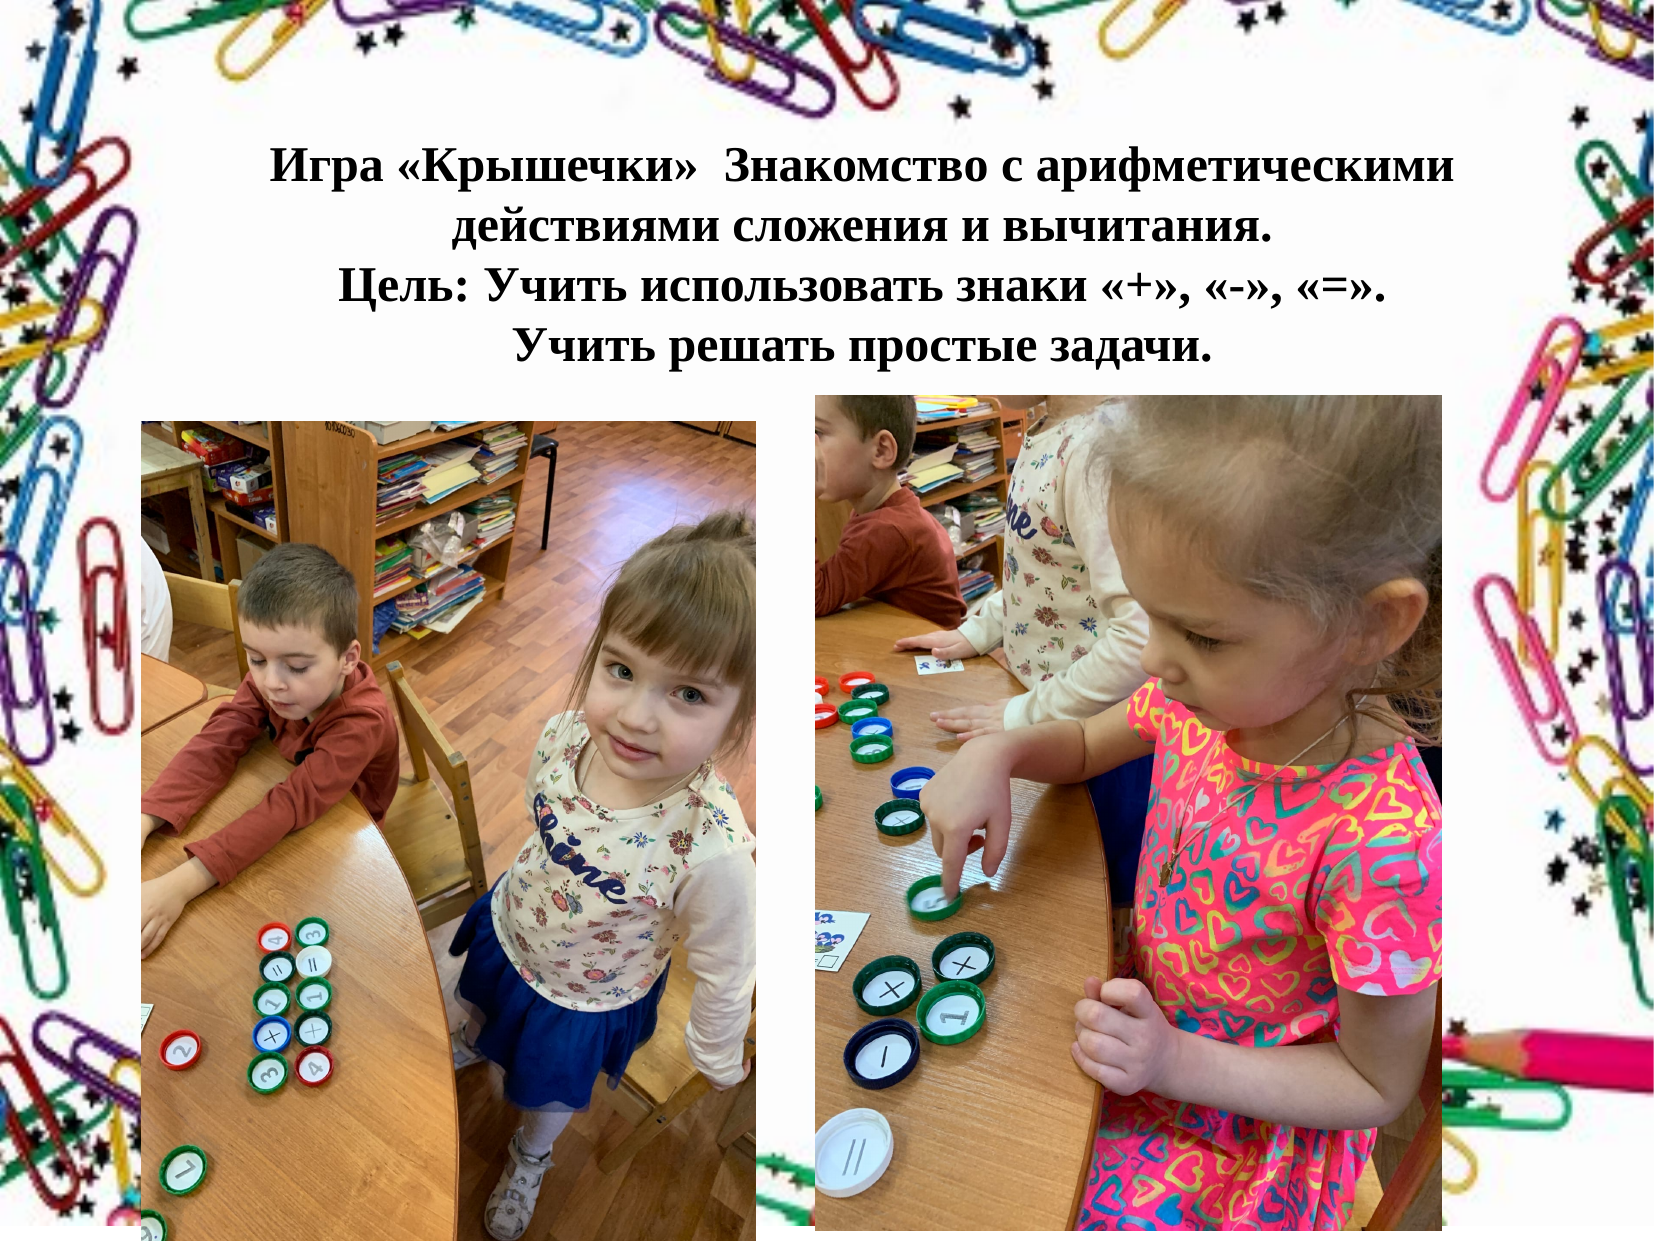

#
Игра «Крышечки» Знакомство с арифметическими действиями сложения и вычитания.
Цель: Учить использовать знаки «+», «-», «=».
Учить решать простые задачи.